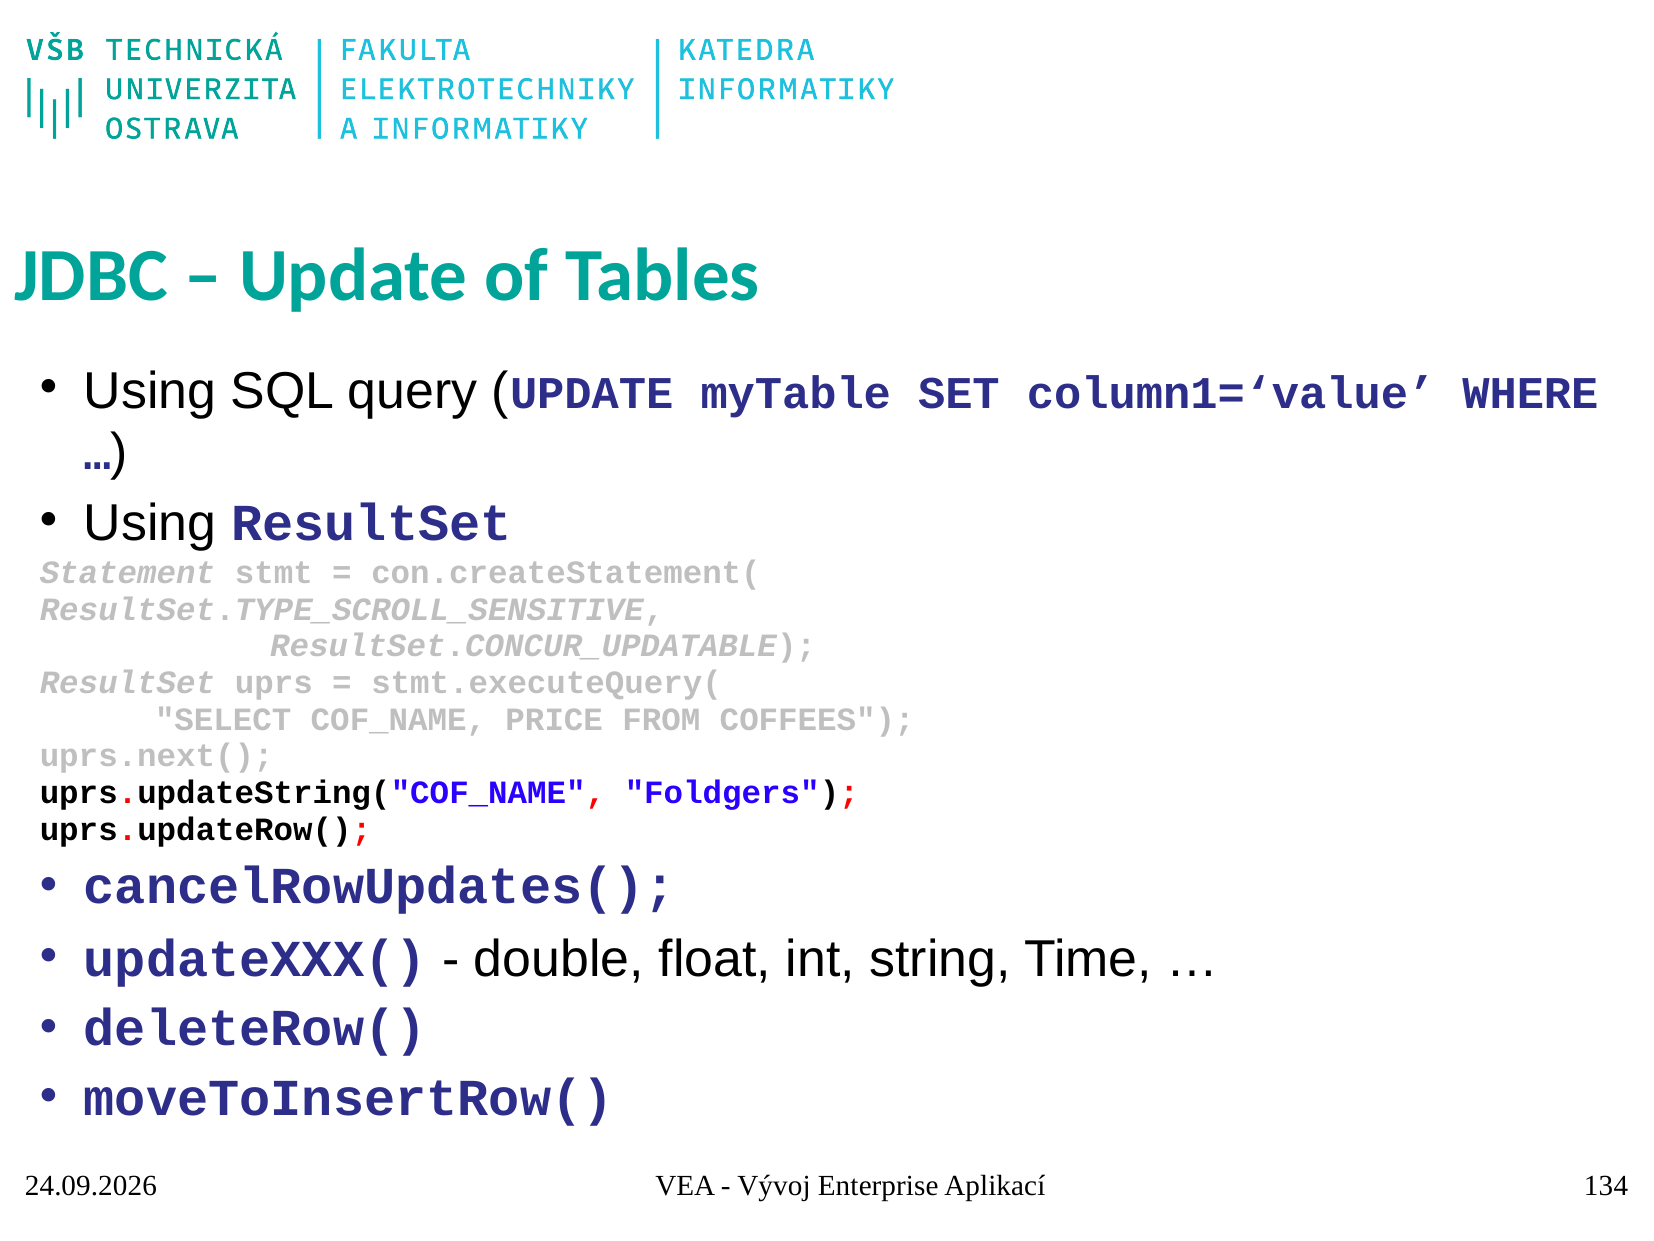

JDBC – Update of Tables
# Using SQL query (UPDATE myTable SET column1=‘value’ WHERE …)
Using ResultSet
Statement stmt = con.createStatement(
ResultSet.TYPE_SCROLL_SENSITIVE,
				ResultSet.CONCUR_UPDATABLE);
ResultSet uprs = stmt.executeQuery(
		"SELECT COF_NAME, PRICE FROM COFFEES");
uprs.next();
uprs.updateString("COF_NAME", "Foldgers");
uprs.updateRow();
cancelRowUpdates();
updateXXX() - double, float, int, string, Time, …
deleteRow()
moveToInsertRow()
VEA - Vývoj Enterprise Aplikací
134